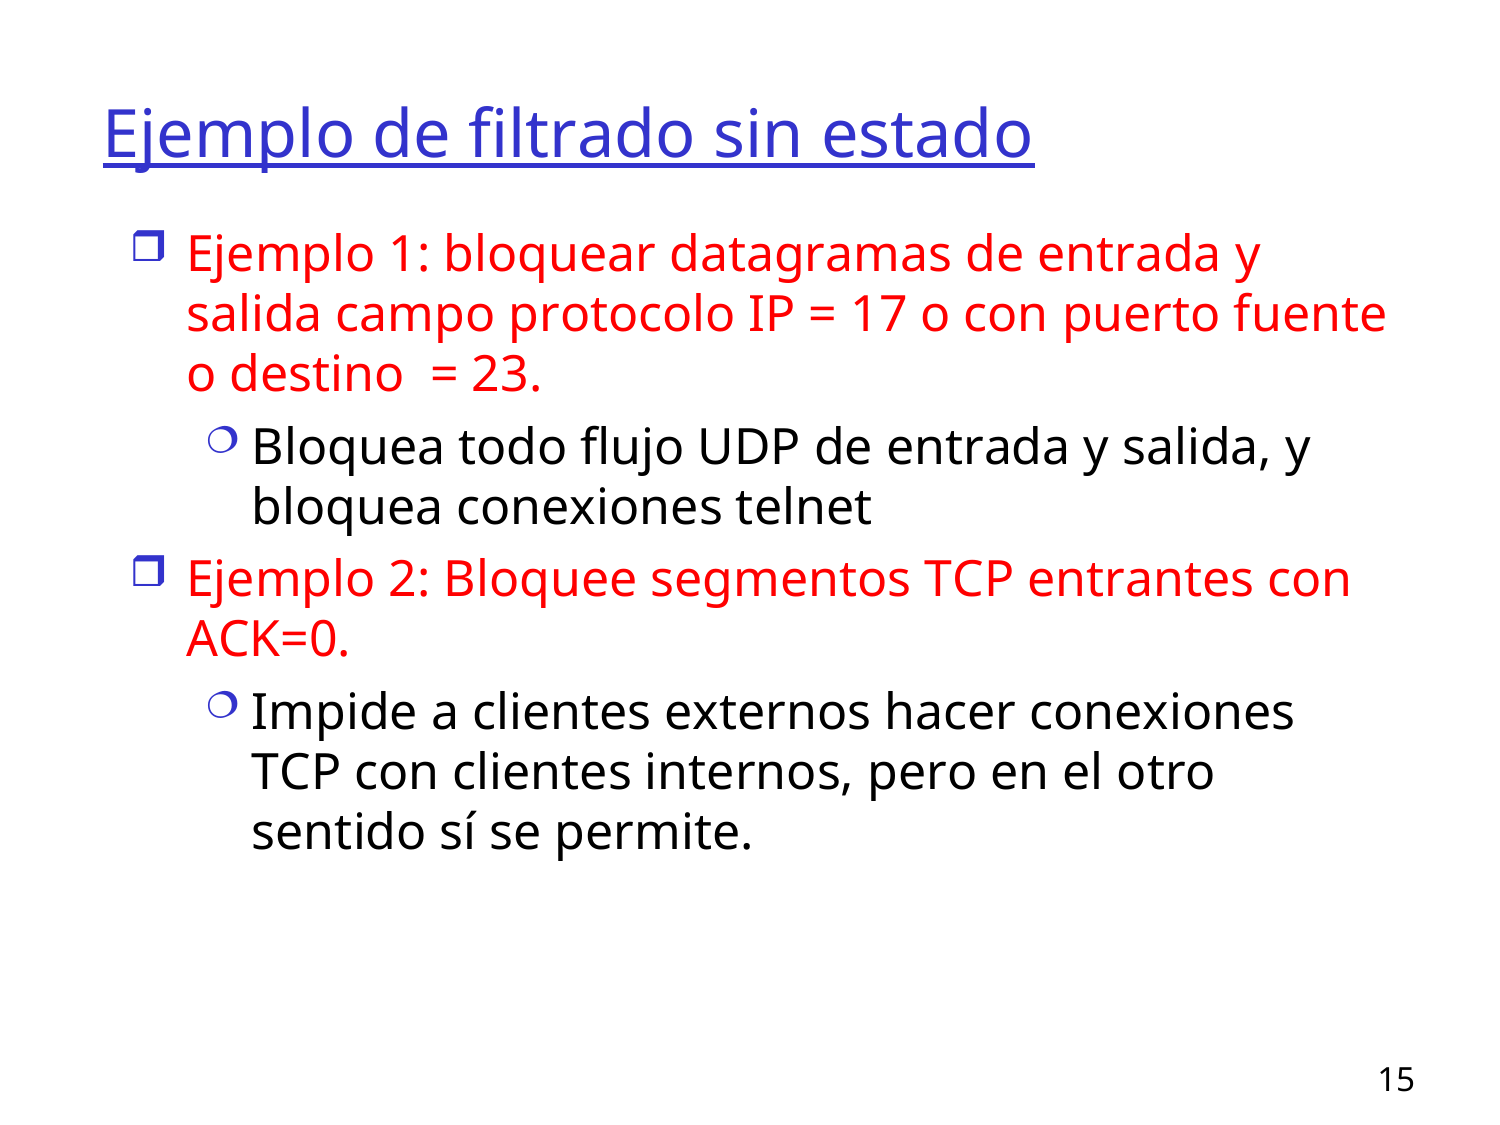

# Ejemplo de filtrado sin estado
Ejemplo 1: bloquear datagramas de entrada y salida campo protocolo IP = 17 o con puerto fuente o destino = 23.
Bloquea todo flujo UDP de entrada y salida, y bloquea conexiones telnet
Ejemplo 2: Bloquee segmentos TCP entrantes con ACK=0.
Impide a clientes externos hacer conexiones TCP con clientes internos, pero en el otro sentido sí se permite.
15